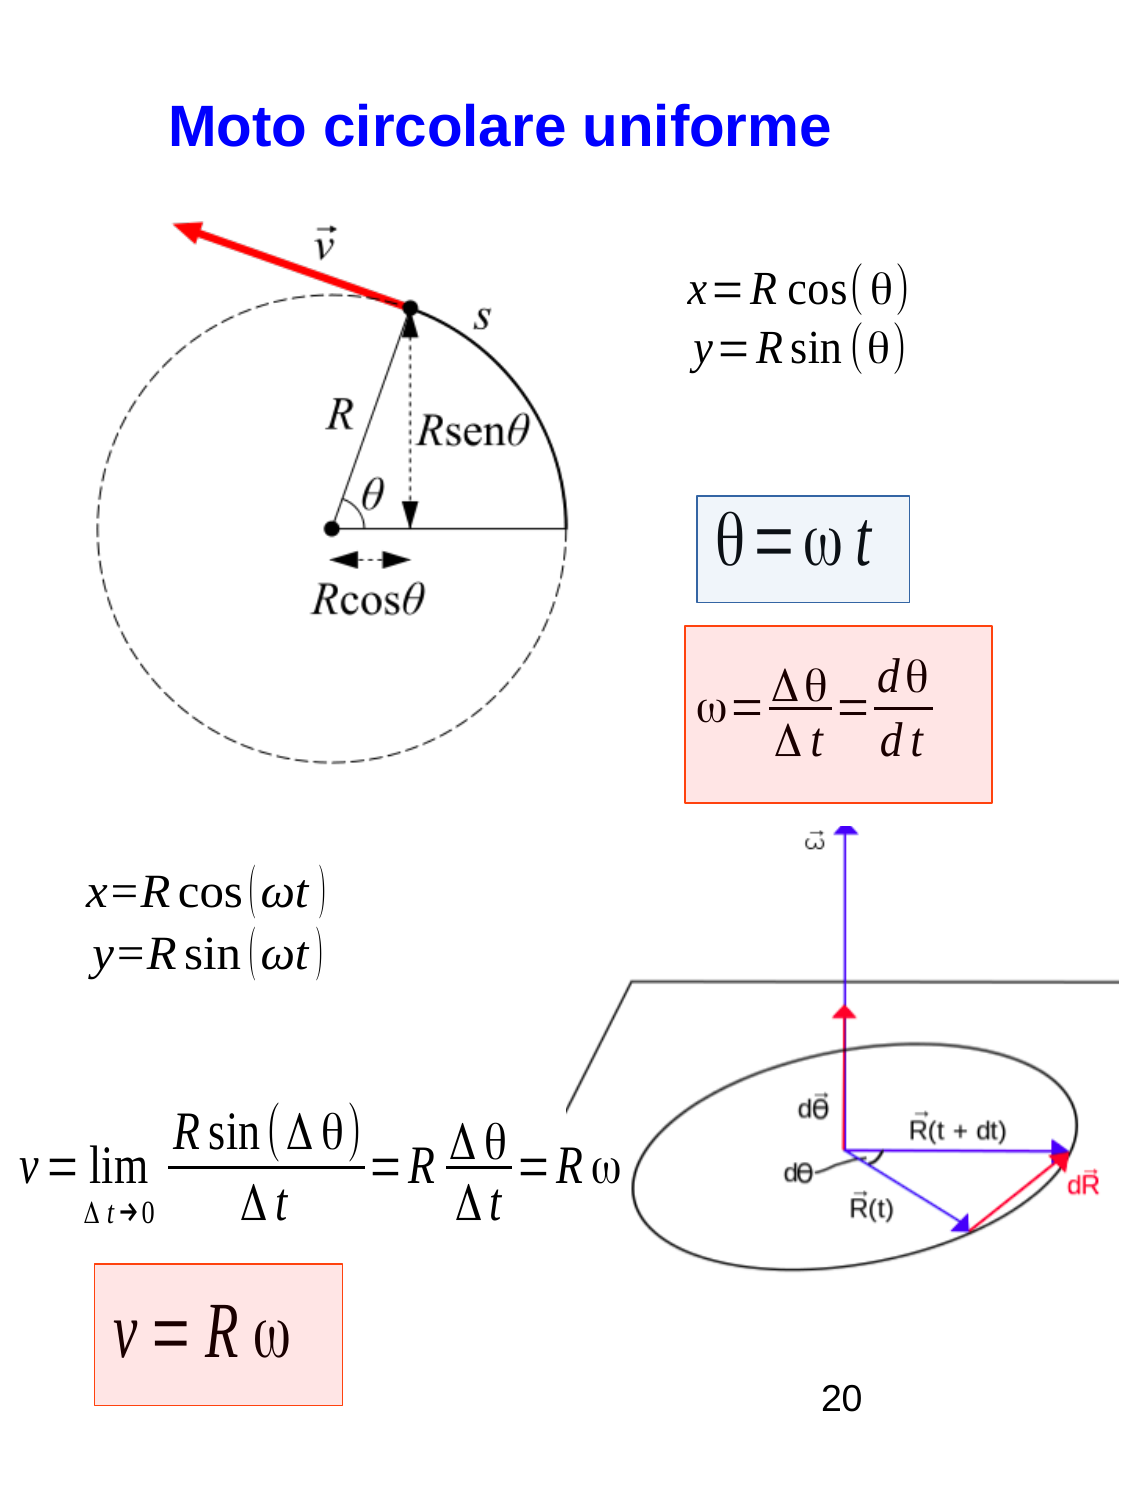

Moto circolare uniforme
P1 Principi della Dinamica
20